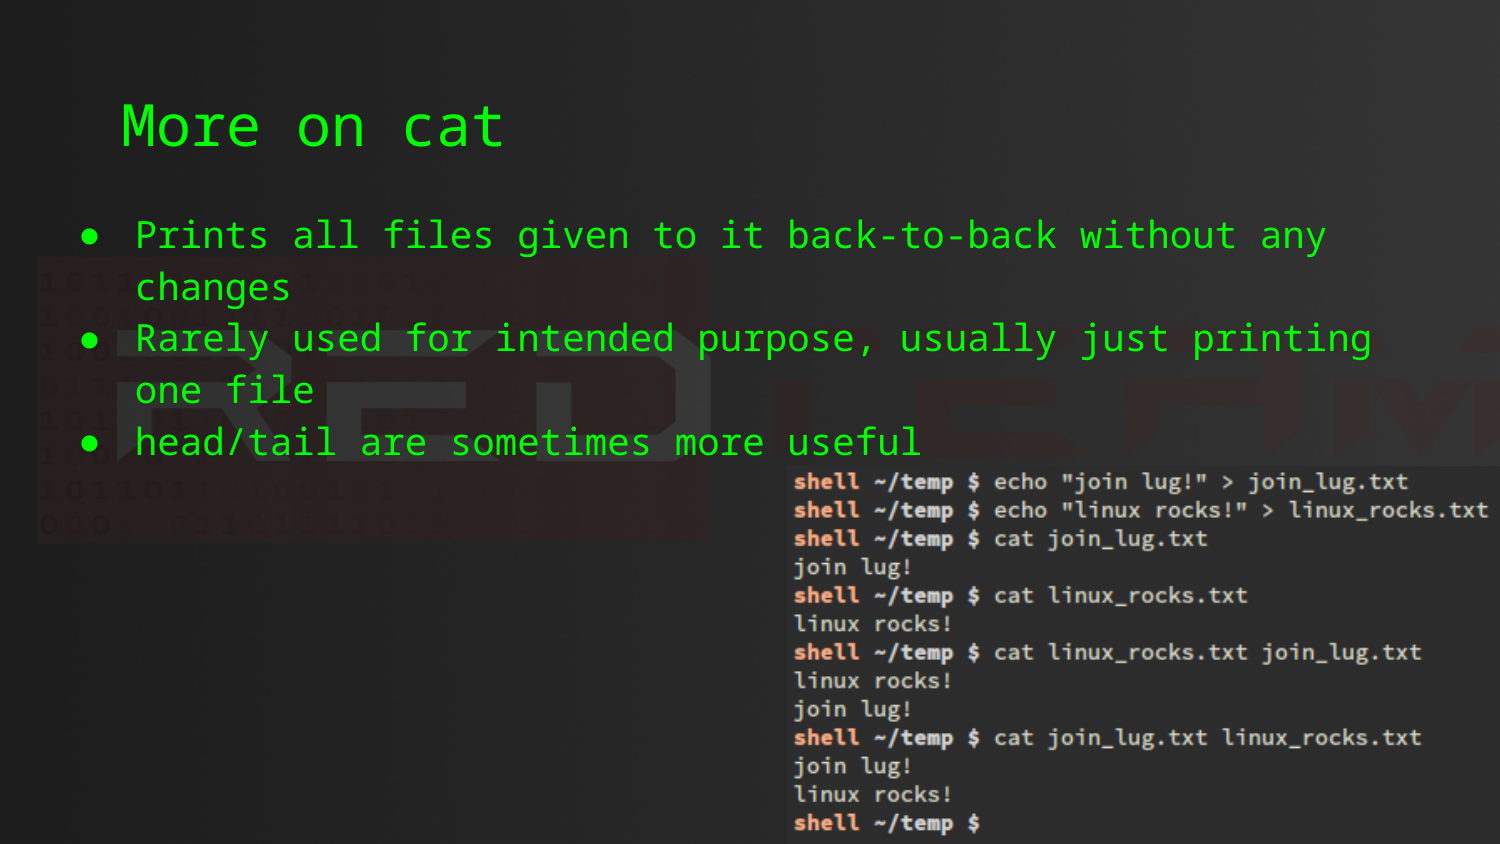

# More on cat
Prints all files given to it back-to-back without any changes
Rarely used for intended purpose, usually just printing one file
head/tail are sometimes more useful